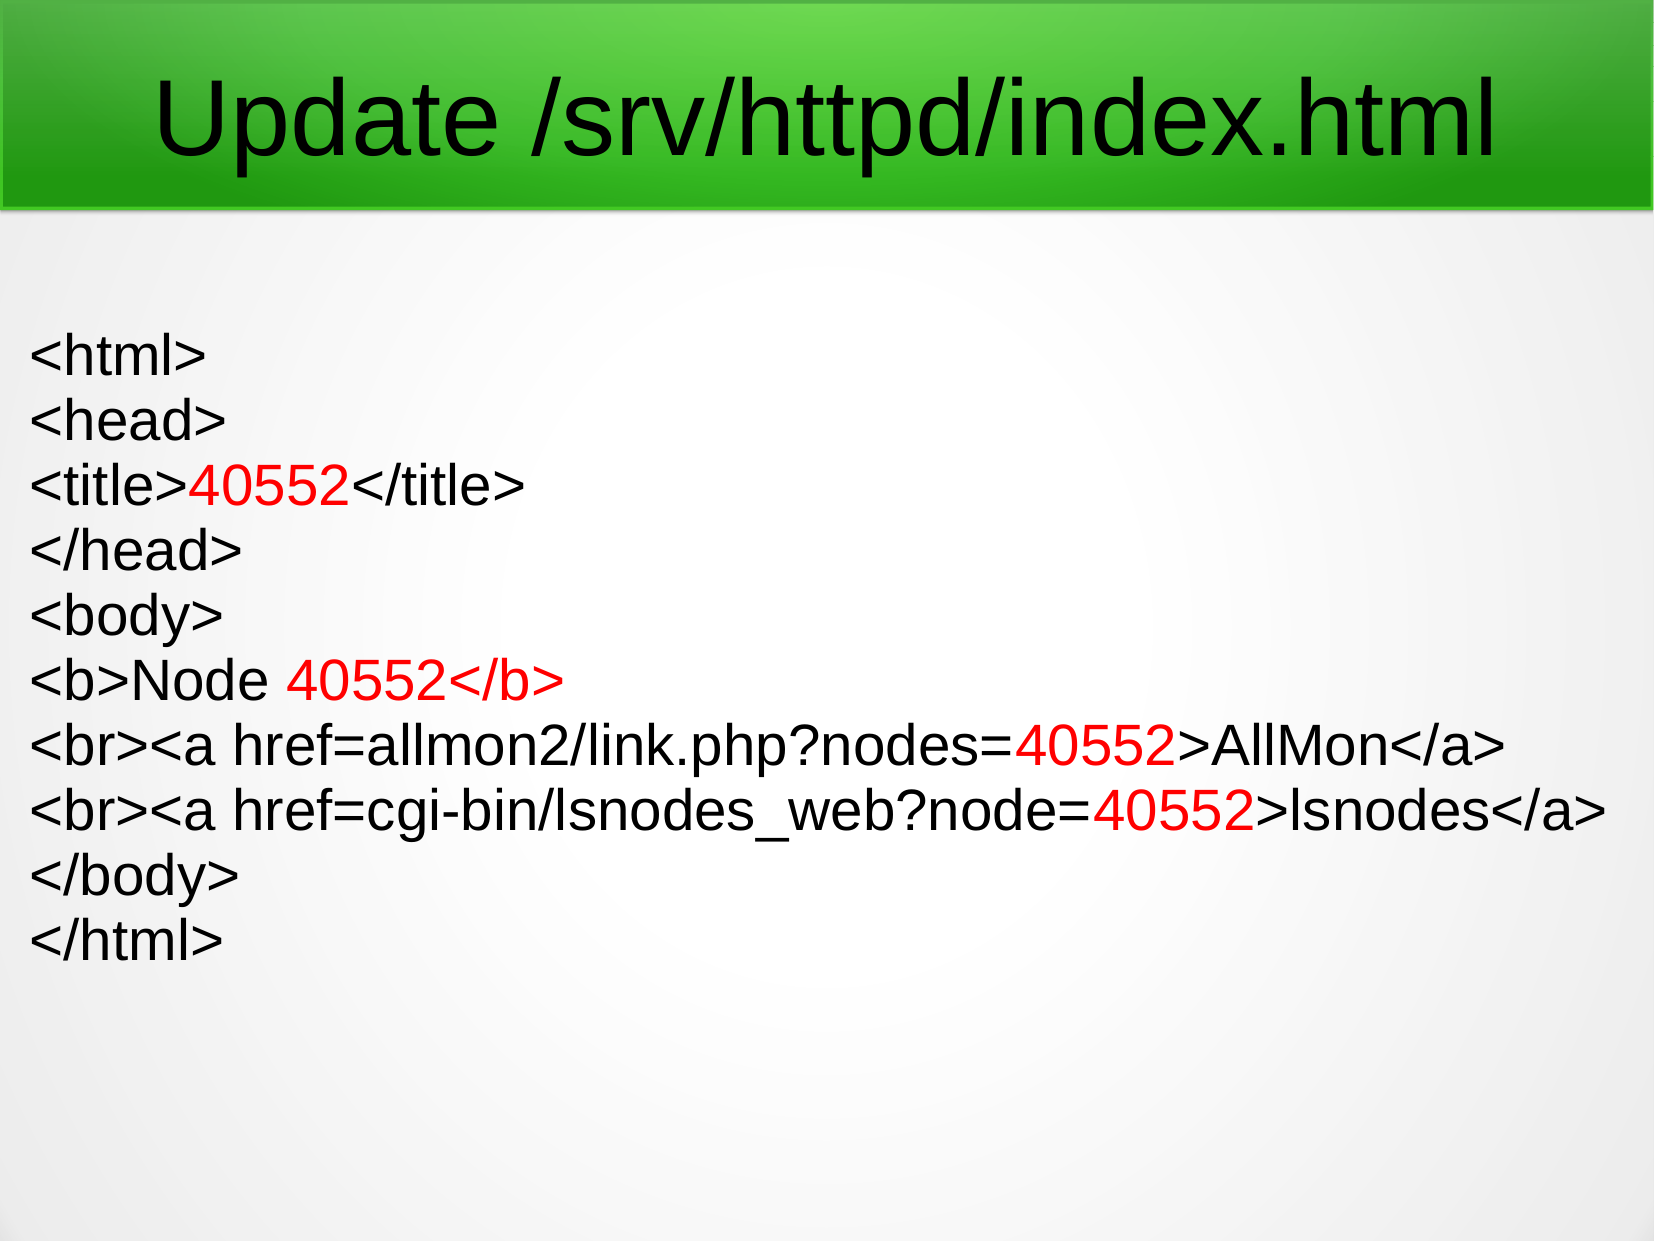

# Update /srv/httpd/index.html
<html>
<head>
<title>40552</title>
</head>
<body>
<b>Node 40552</b>
<br><a href=allmon2/link.php?nodes=40552>AllMon</a>
<br><a href=cgi-bin/lsnodes_web?node=40552>lsnodes</a>
</body>
</html>